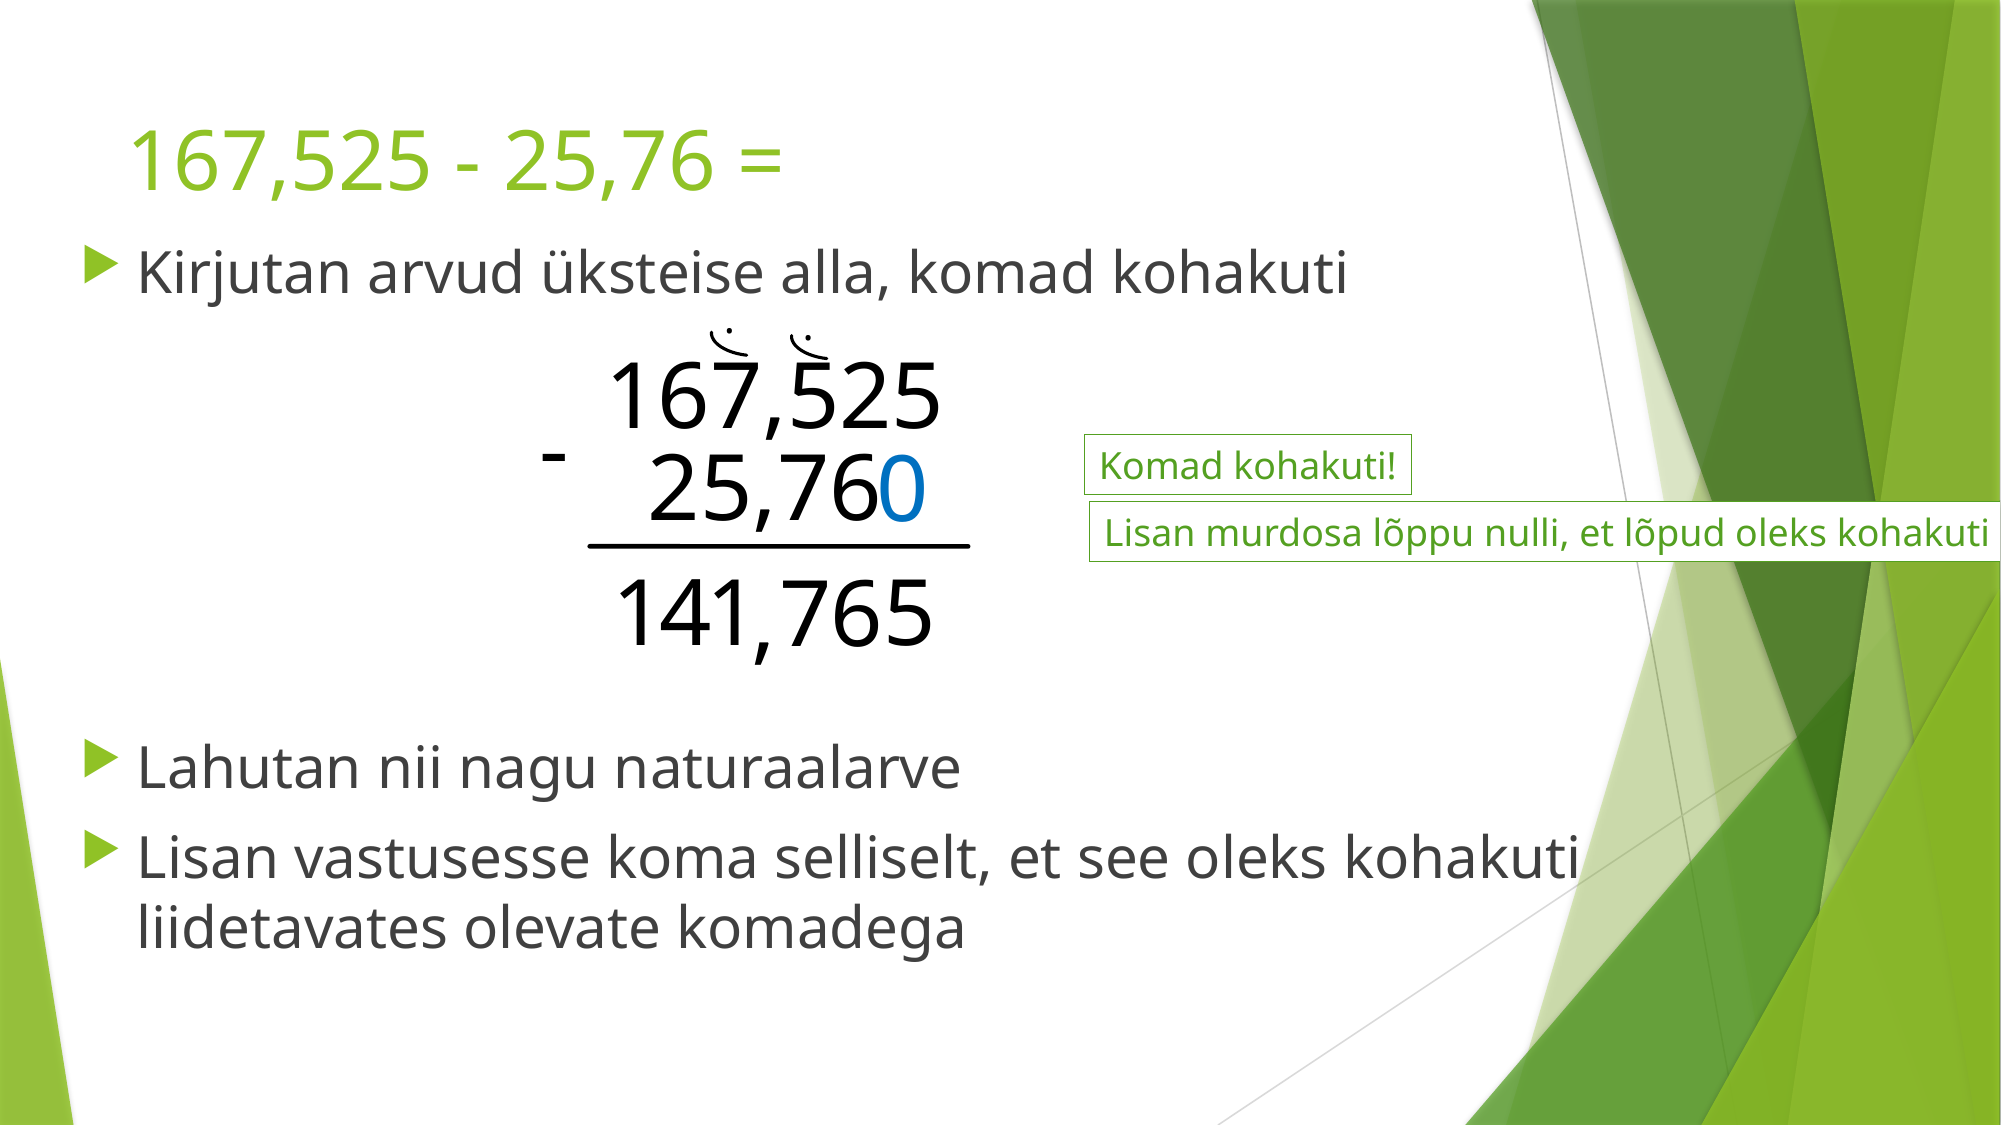

# 167,525 - 25,76 =
Kirjutan arvud üksteise alla, komad kohakuti
Lahutan nii nagu naturaalarve
Lisan vastusesse koma selliselt, et see oleks kohakuti liidetavates olevate komadega
.
.
167,525
-
25,76
0
Komad kohakuti!
Lisan murdosa lõppu nulli, et lõpud oleks kohakuti
1
4
1
5
7
6
,